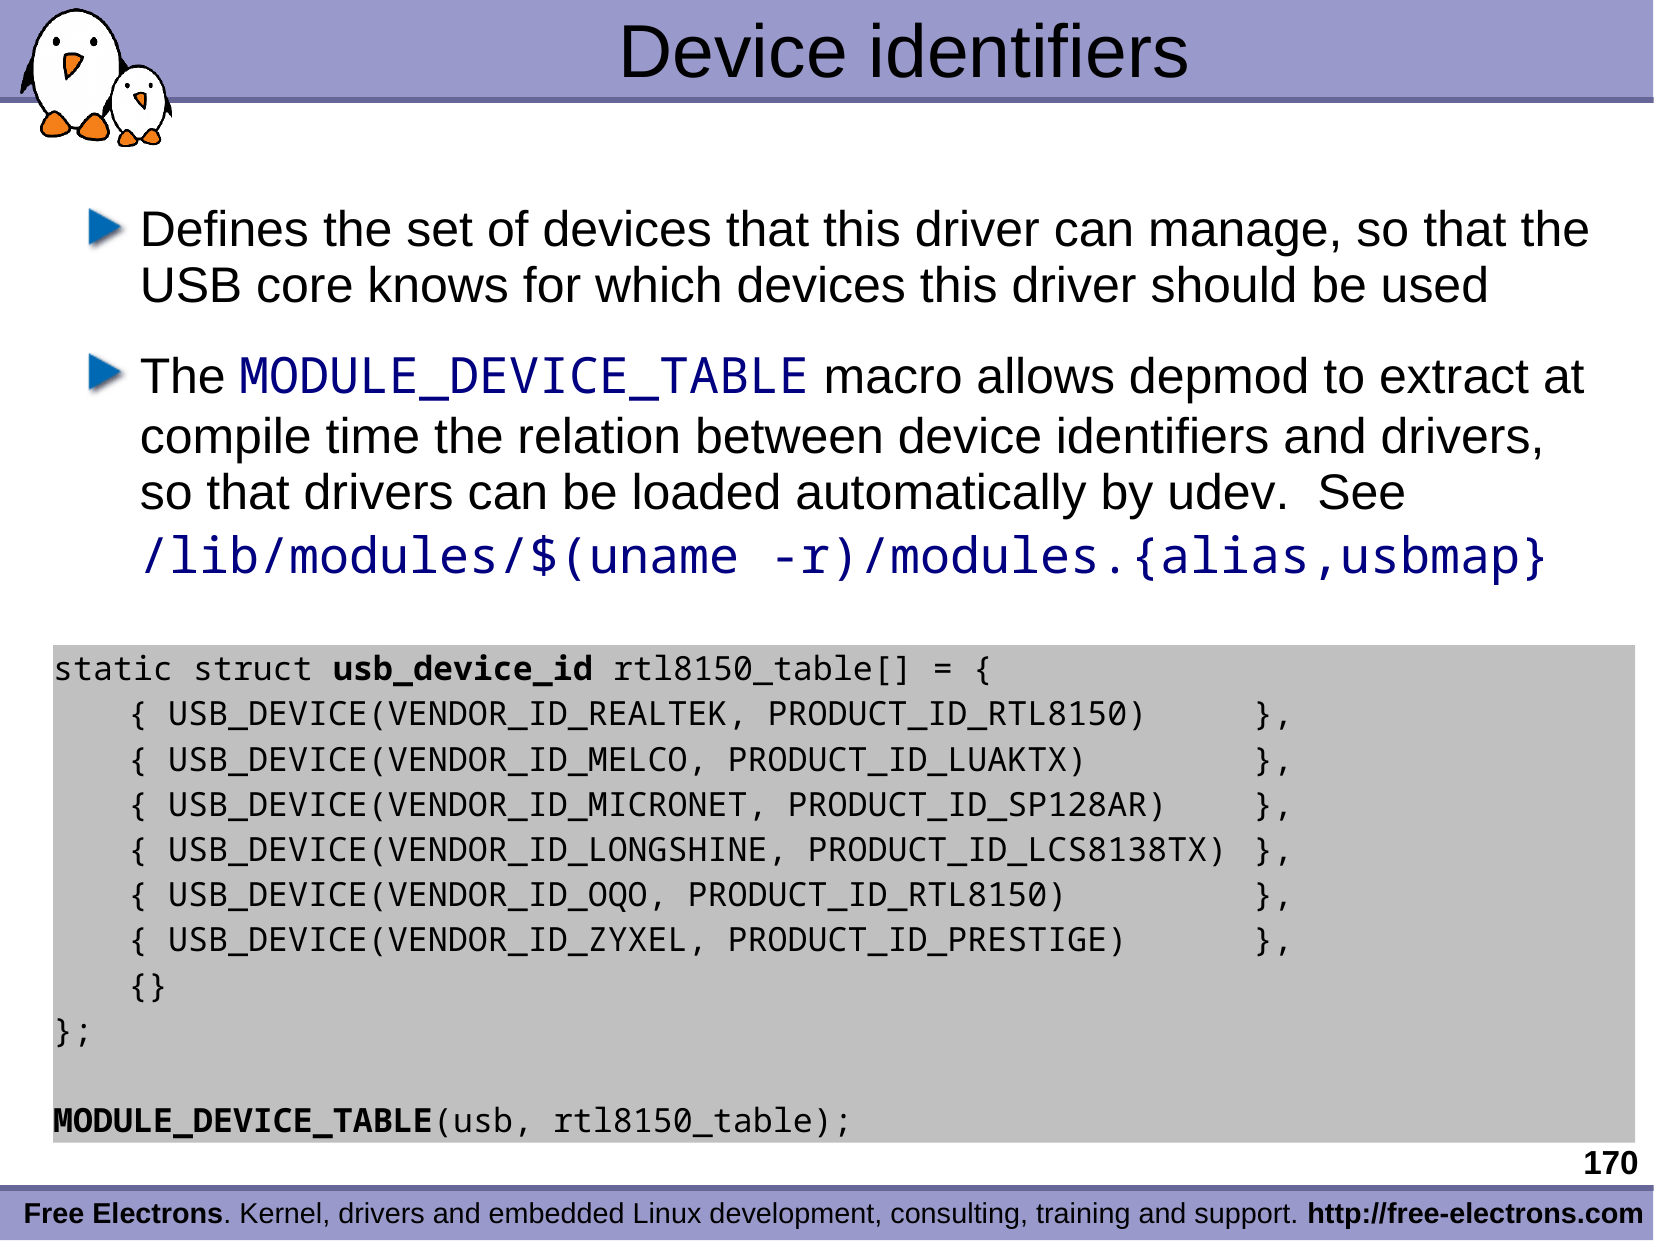

# Device identifiers
Defines the set of devices that this driver can manage, so that the USB core knows for which devices this driver should be used
The MODULE_DEVICE_TABLE macro allows depmod to extract at compile time the relation between device identifiers and drivers, so that drivers can be loaded automatically by udev. See /lib/modules/$(uname -r)/modules.{alias,usbmap}
static struct usb_device_id rtl8150_table[] = {
	{ USB_DEVICE(VENDOR_ID_REALTEK, PRODUCT_ID_RTL8150)		},
	{ USB_DEVICE(VENDOR_ID_MELCO, PRODUCT_ID_LUAKTX)			},
	{ USB_DEVICE(VENDOR_ID_MICRONET, PRODUCT_ID_SP128AR)		},
	{ USB_DEVICE(VENDOR_ID_LONGSHINE, PRODUCT_ID_LCS8138TX)	},
	{ USB_DEVICE(VENDOR_ID_OQO, PRODUCT_ID_RTL8150)			},
	{ USB_DEVICE(VENDOR_ID_ZYXEL, PRODUCT_ID_PRESTIGE)		},
	{}
};
MODULE_DEVICE_TABLE(usb, rtl8150_table);